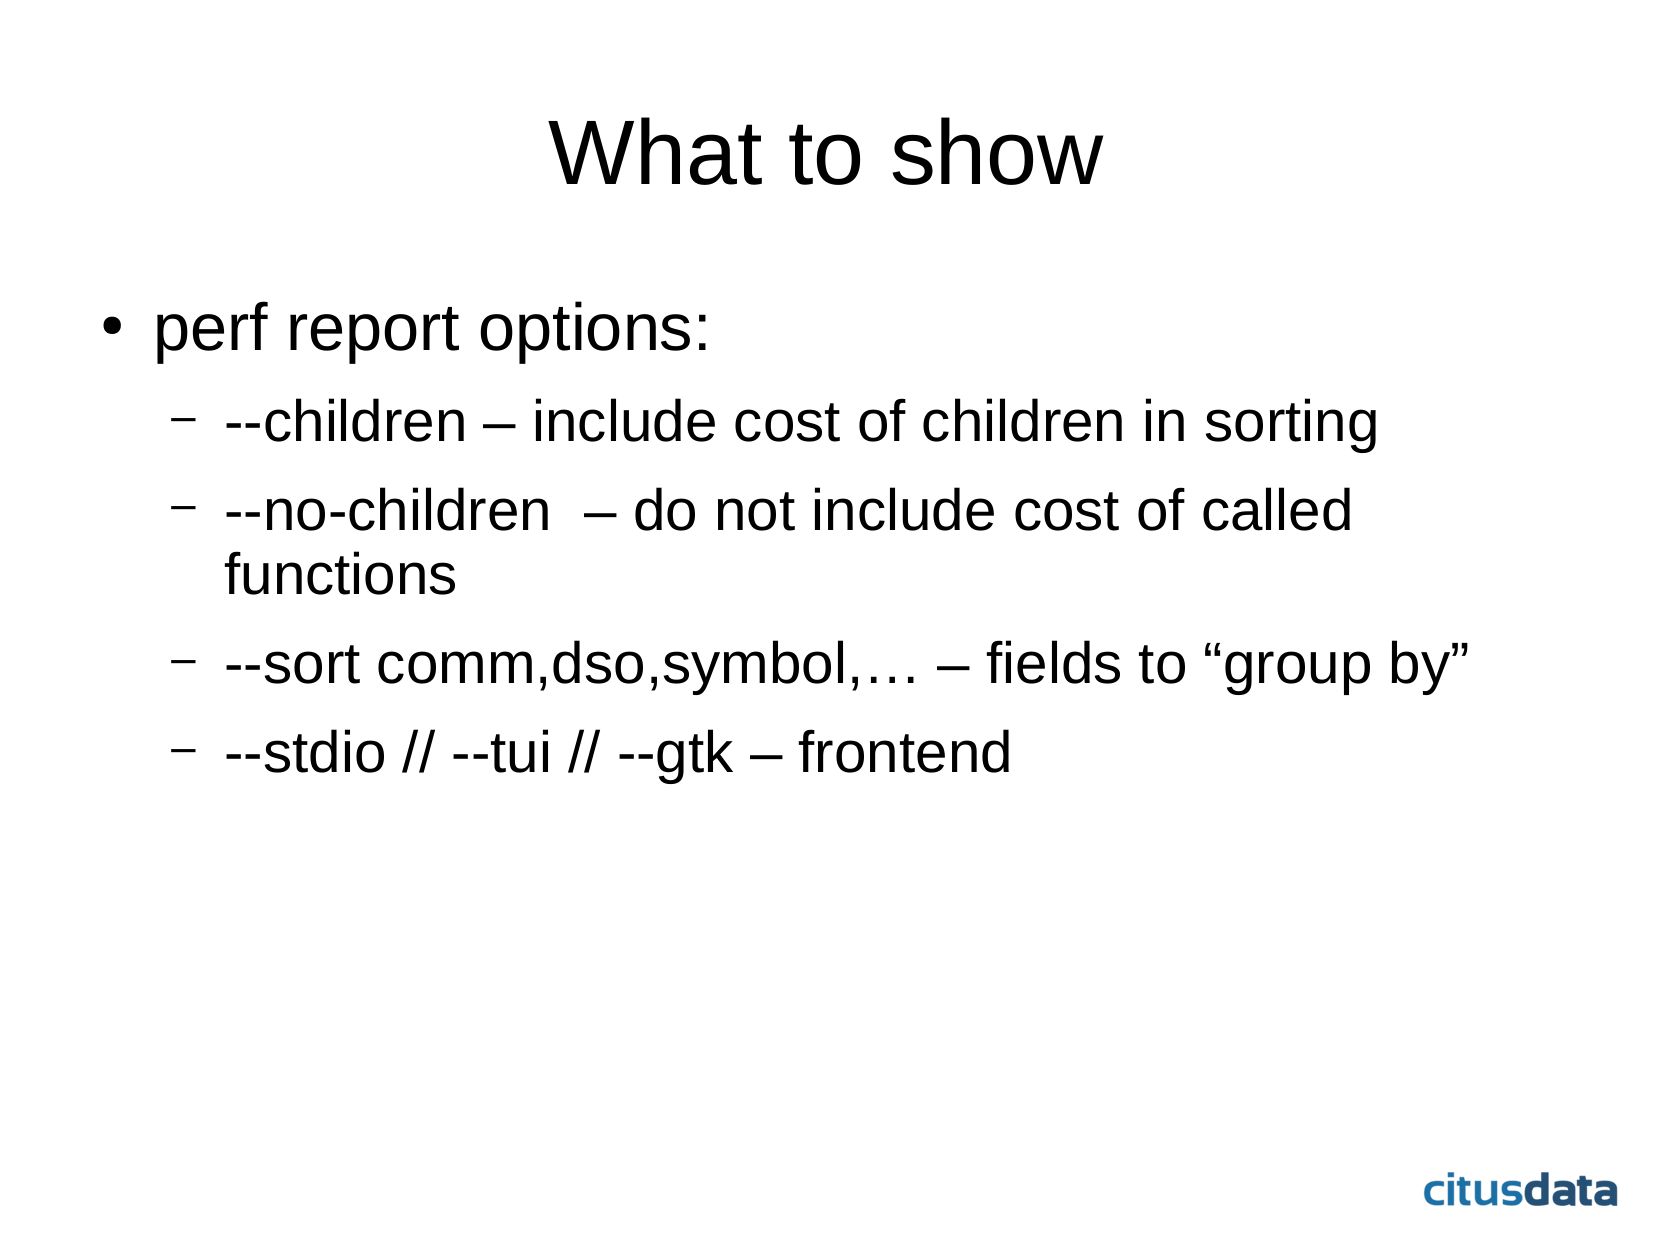

# What to show
perf report options:
--children – include cost of children in sorting
--no-children – do not include cost of called functions
--sort comm,dso,symbol,… – fields to “group by”
--stdio // --tui // --gtk – frontend